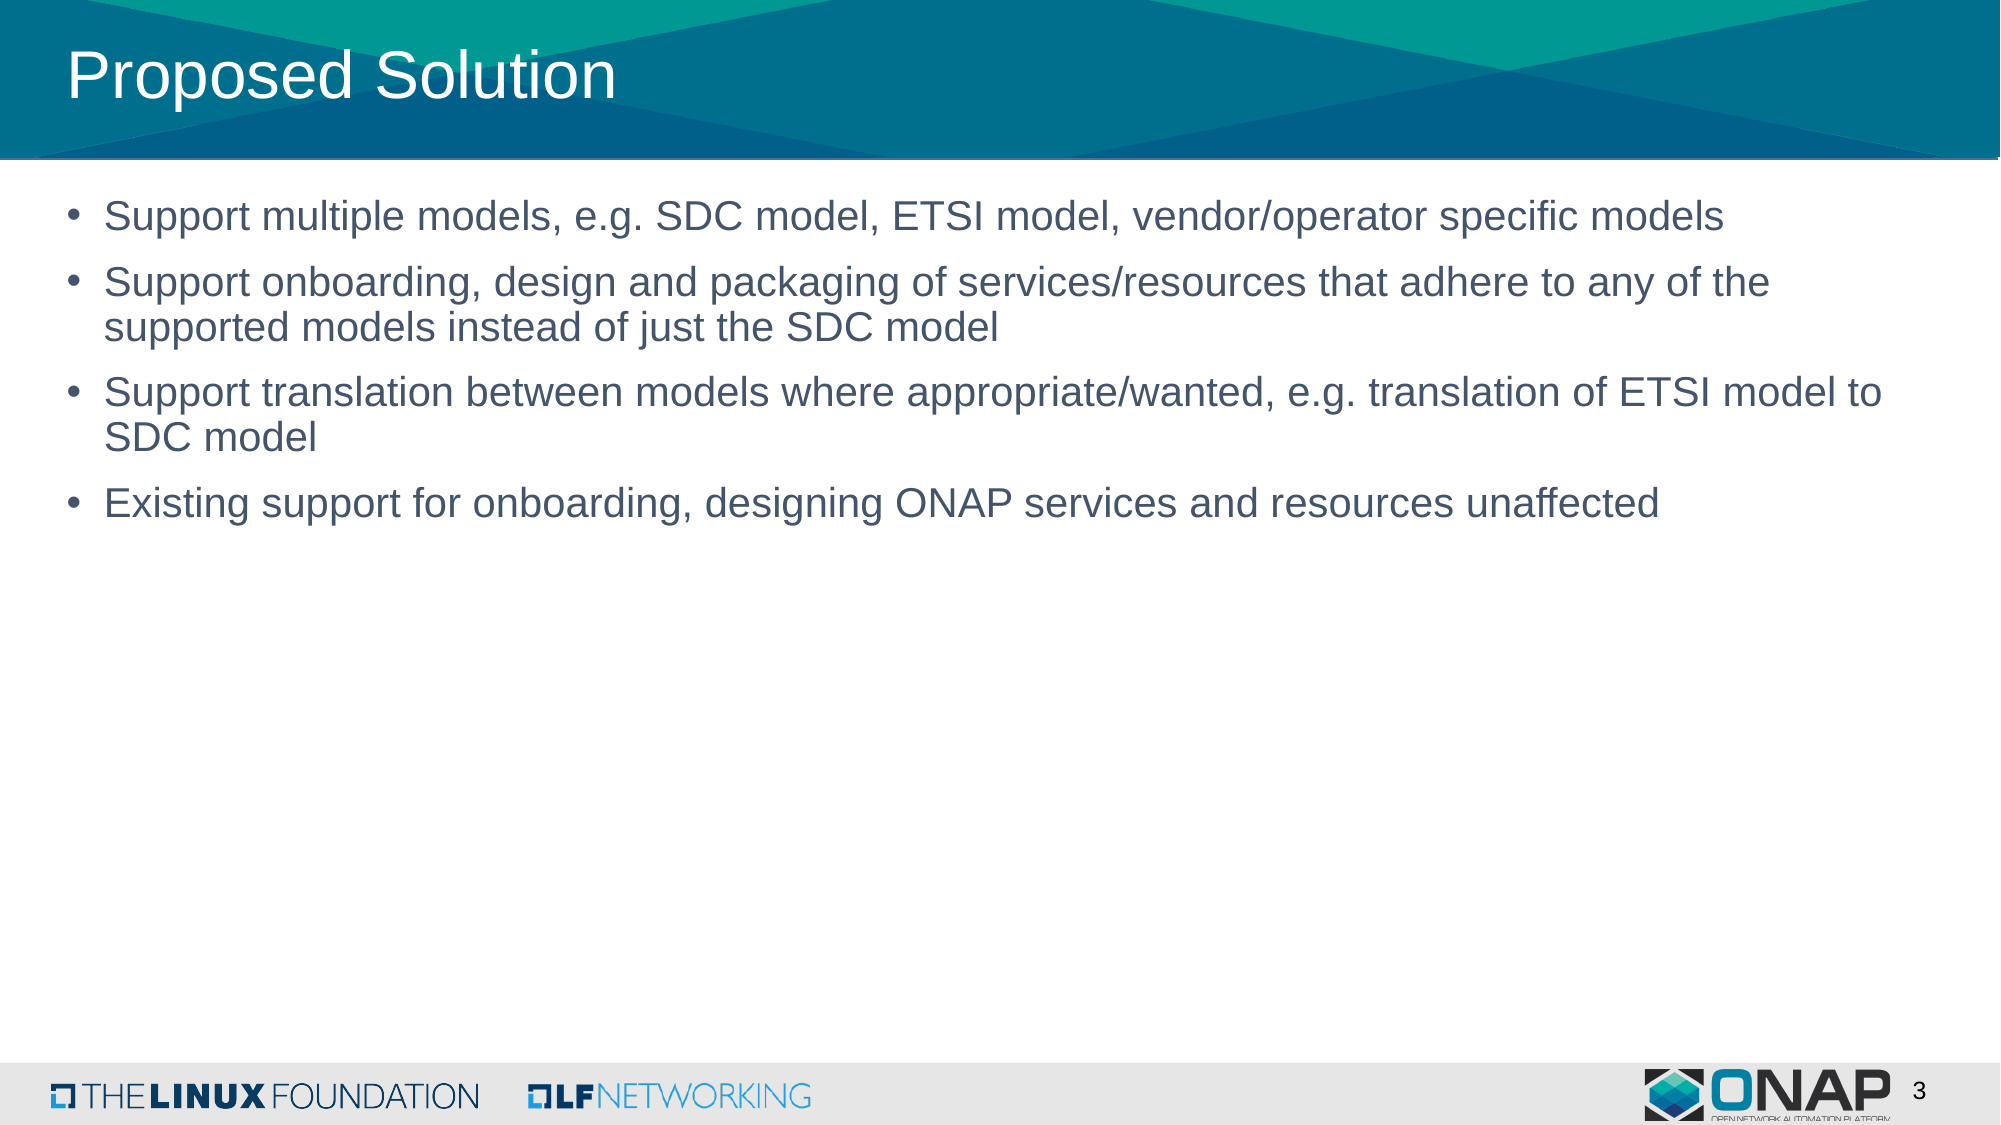

# Proposed Solution
Support multiple models, e.g. SDC model, ETSI model, vendor/operator specific models
Support onboarding, design and packaging of services/resources that adhere to any of the supported models instead of just the SDC model
Support translation between models where appropriate/wanted, e.g. translation of ETSI model to SDC model
Existing support for onboarding, designing ONAP services and resources unaffected